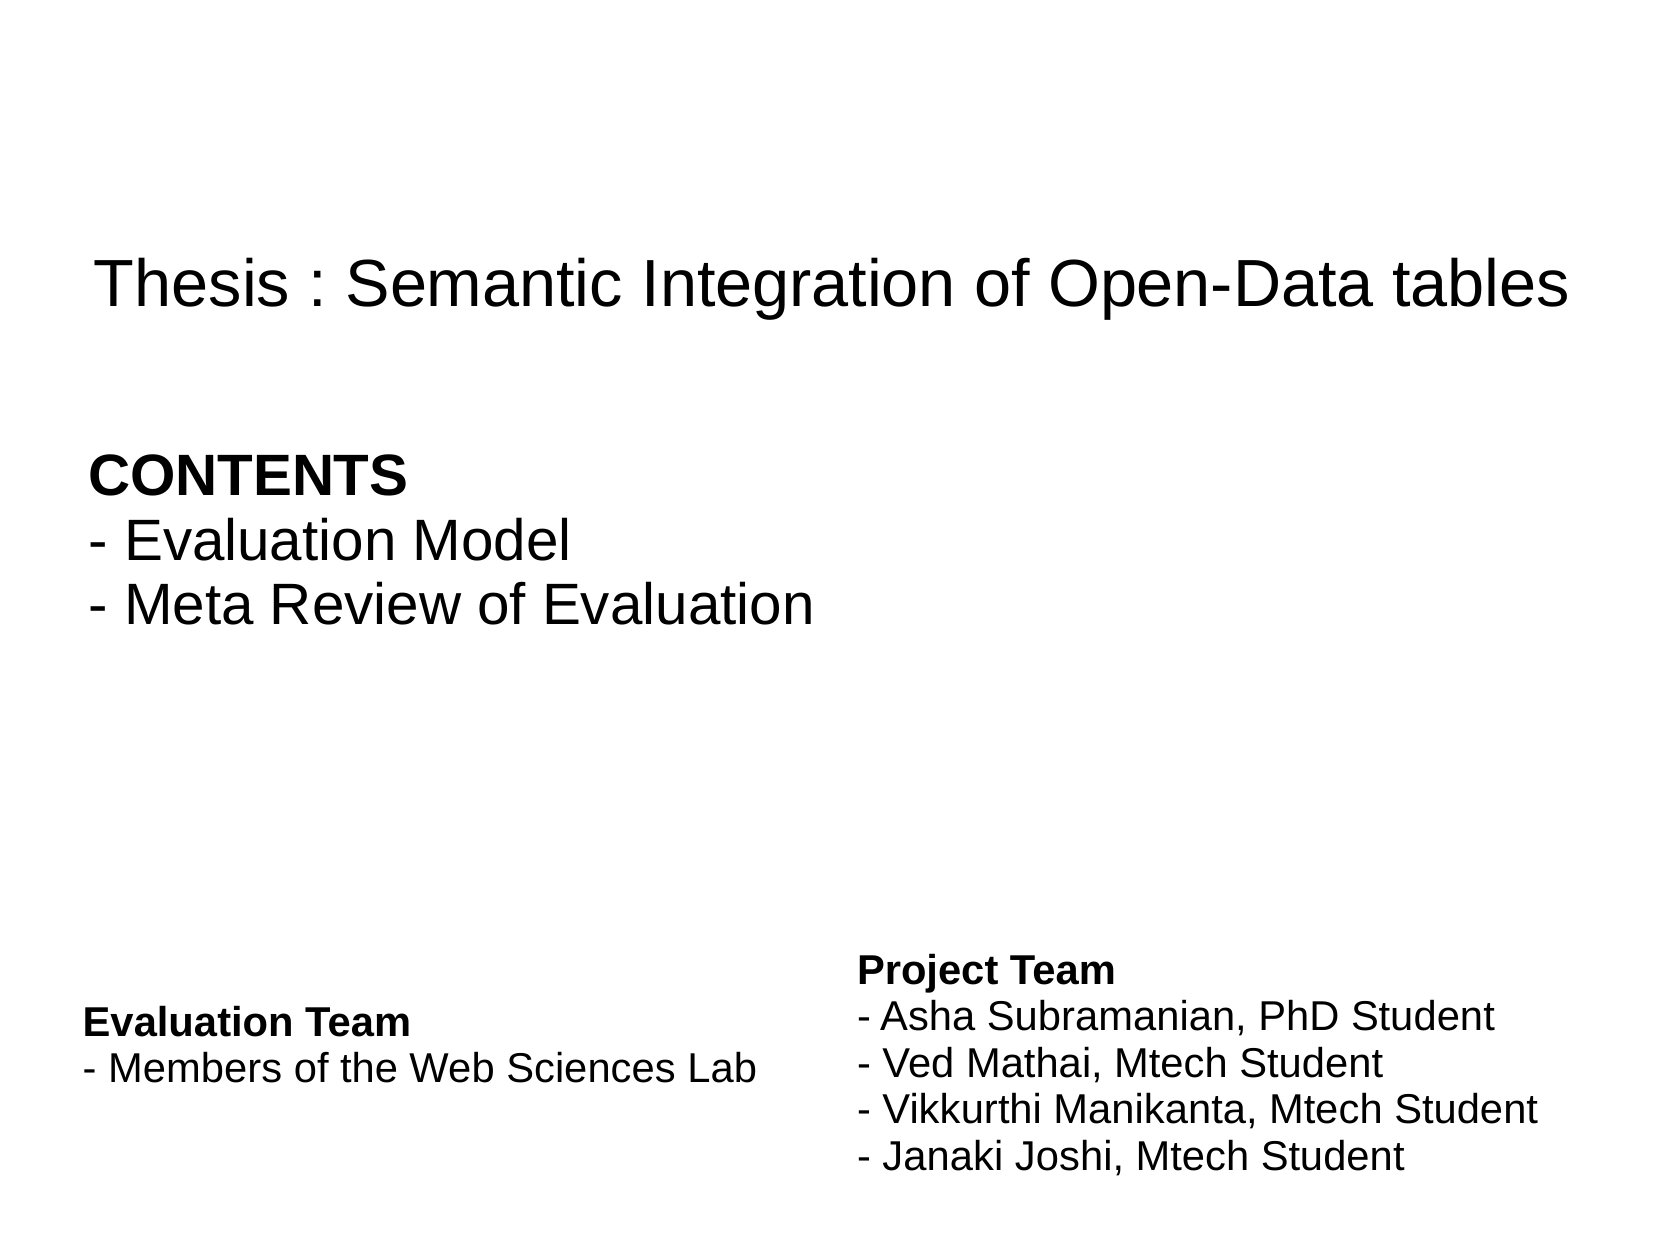

Thesis : Semantic Integration of Open-Data tables
# CONTENTS - Evaluation Model - Meta Review of Evaluation
Evaluation Team
- Members of the Web Sciences Lab
Project Team
- Asha Subramanian, PhD Student
- Ved Mathai, Mtech Student
- Vikkurthi Manikanta, Mtech Student
- Janaki Joshi, Mtech Student